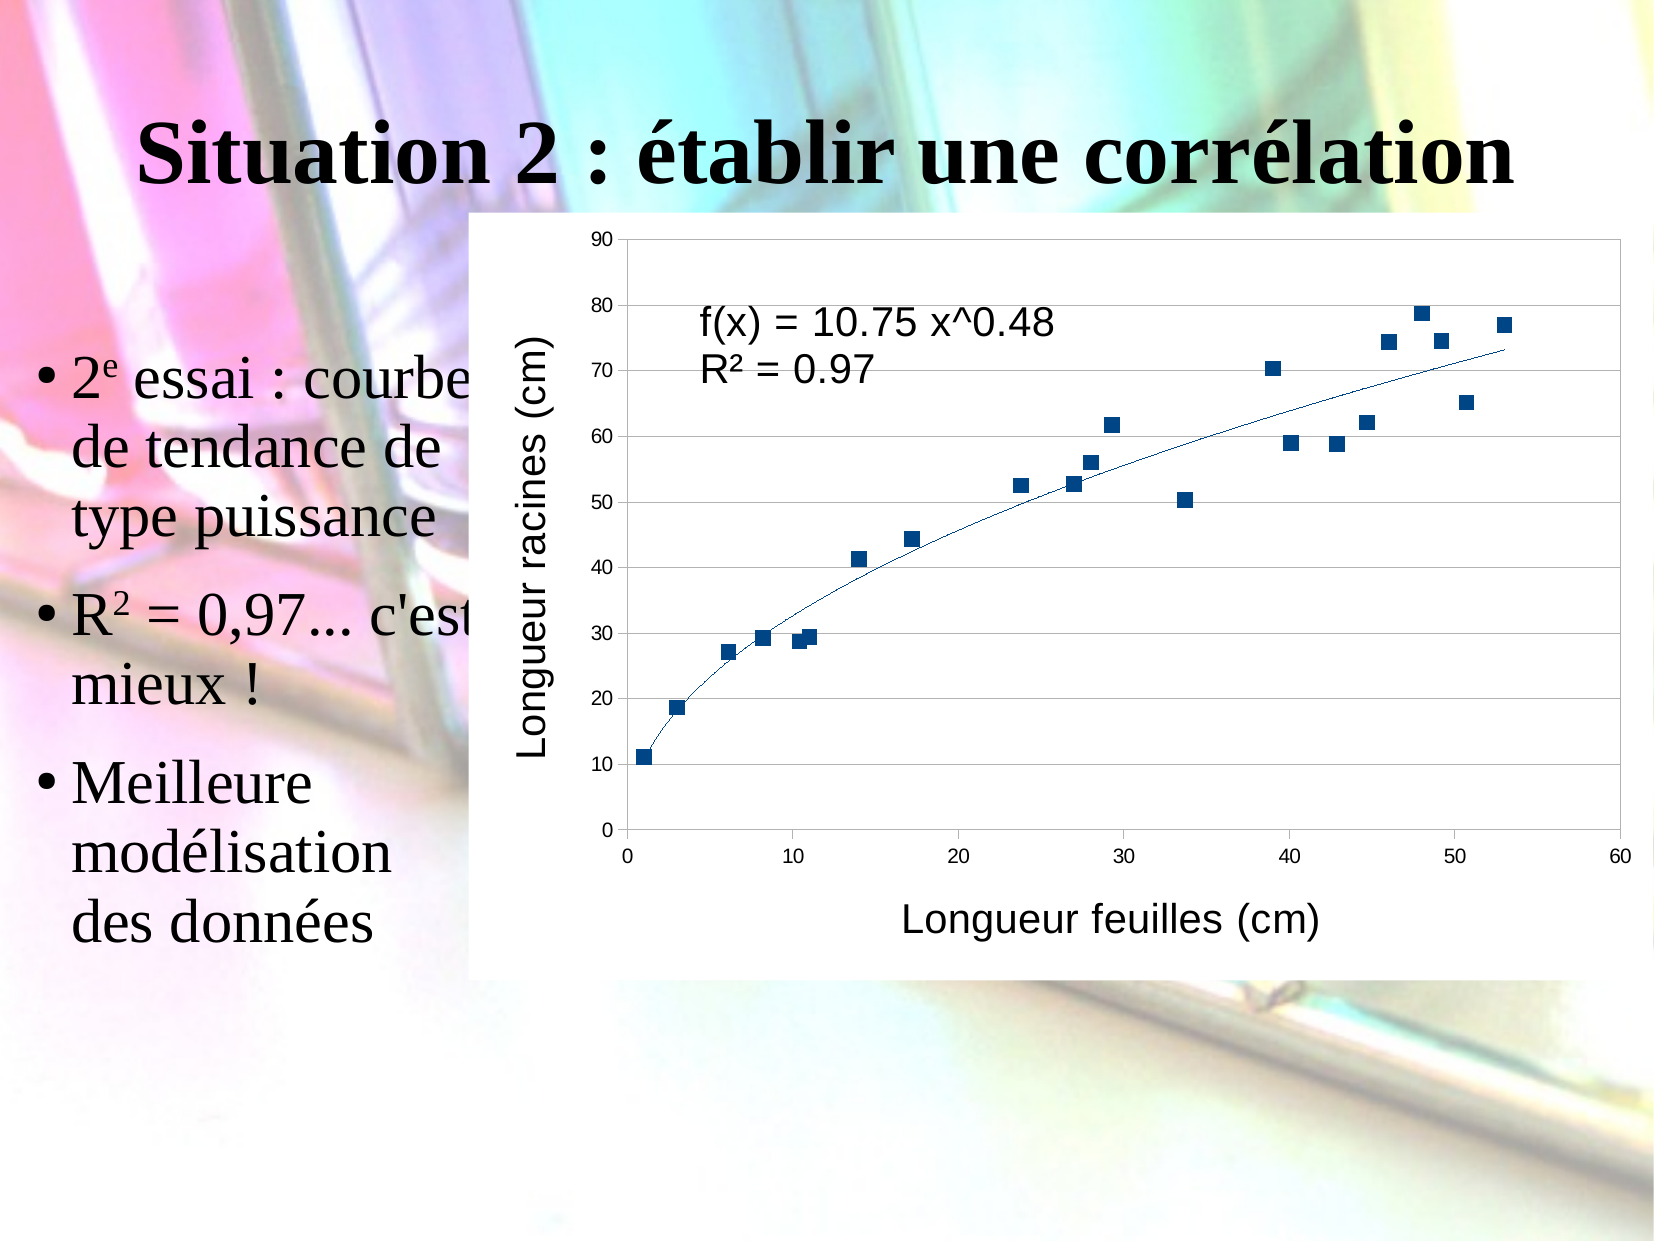

# Situation 2 : établir une corrélation
### Chart
| Category | |
|---|---|2e essai : courbe de tendance de type puissance
R2 = 0,97... c'est mieux !
Meilleure modélisation des données